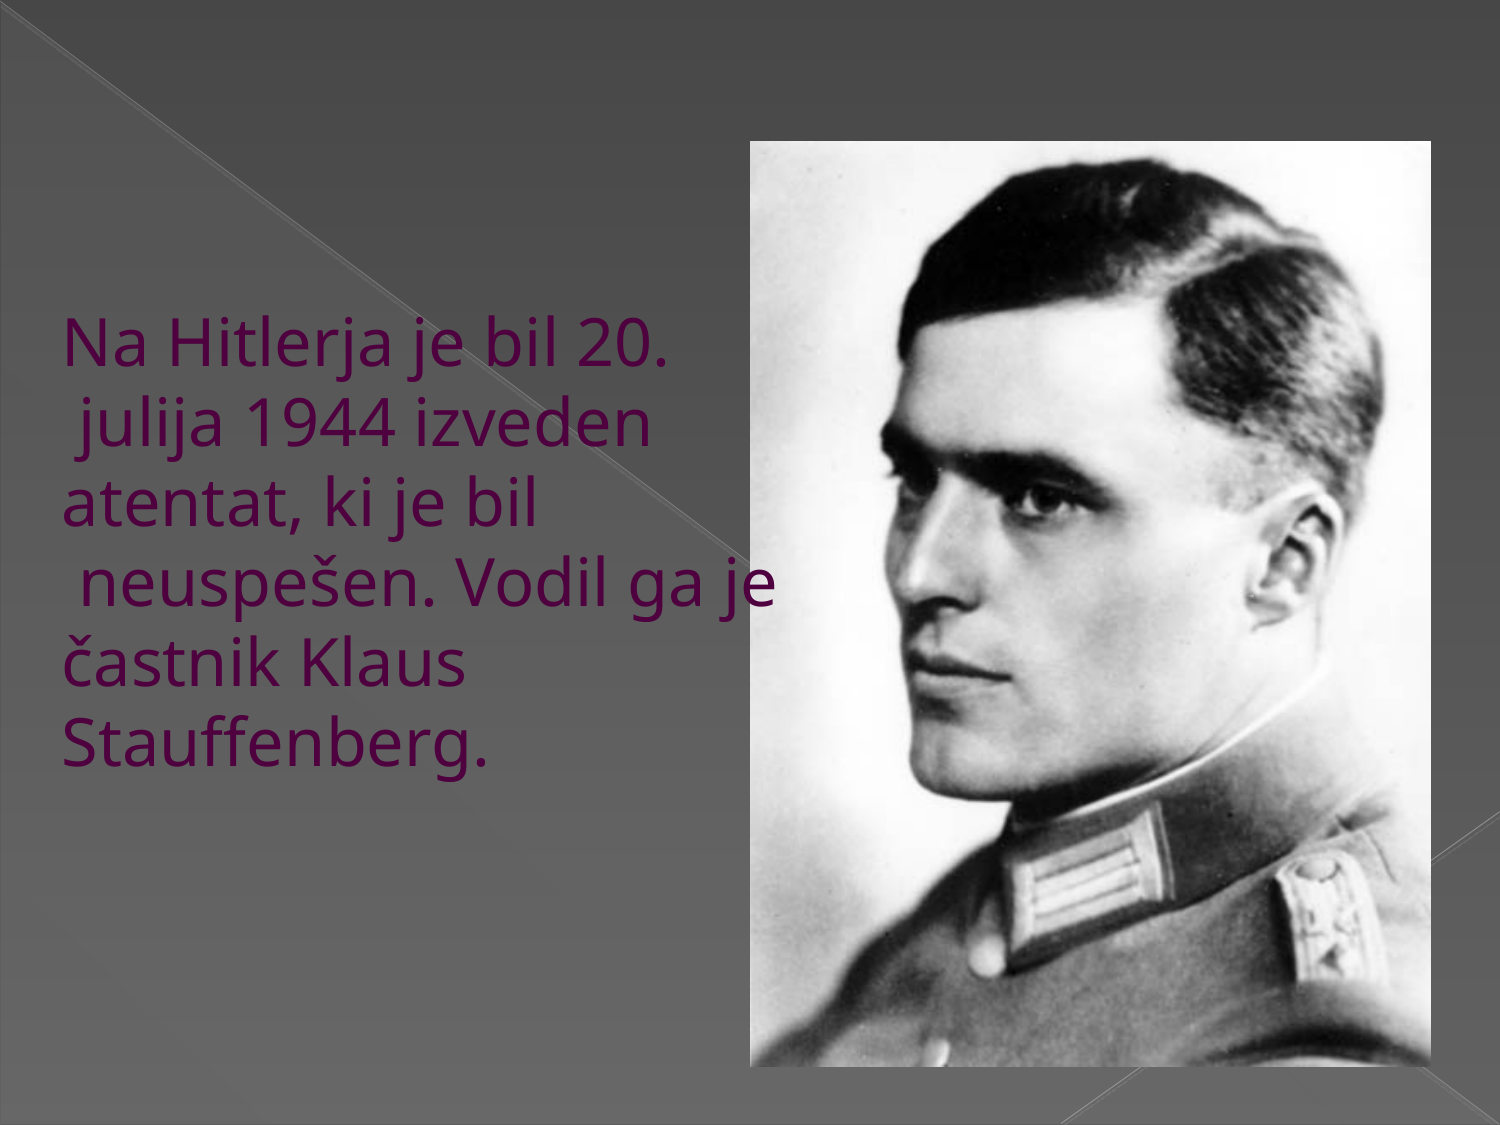

#
Na Hitlerja je bil 20.
 julija 1944 izveden
atentat, ki je bil
 neuspešen. Vodil ga je častnik Klaus Stauffenberg.